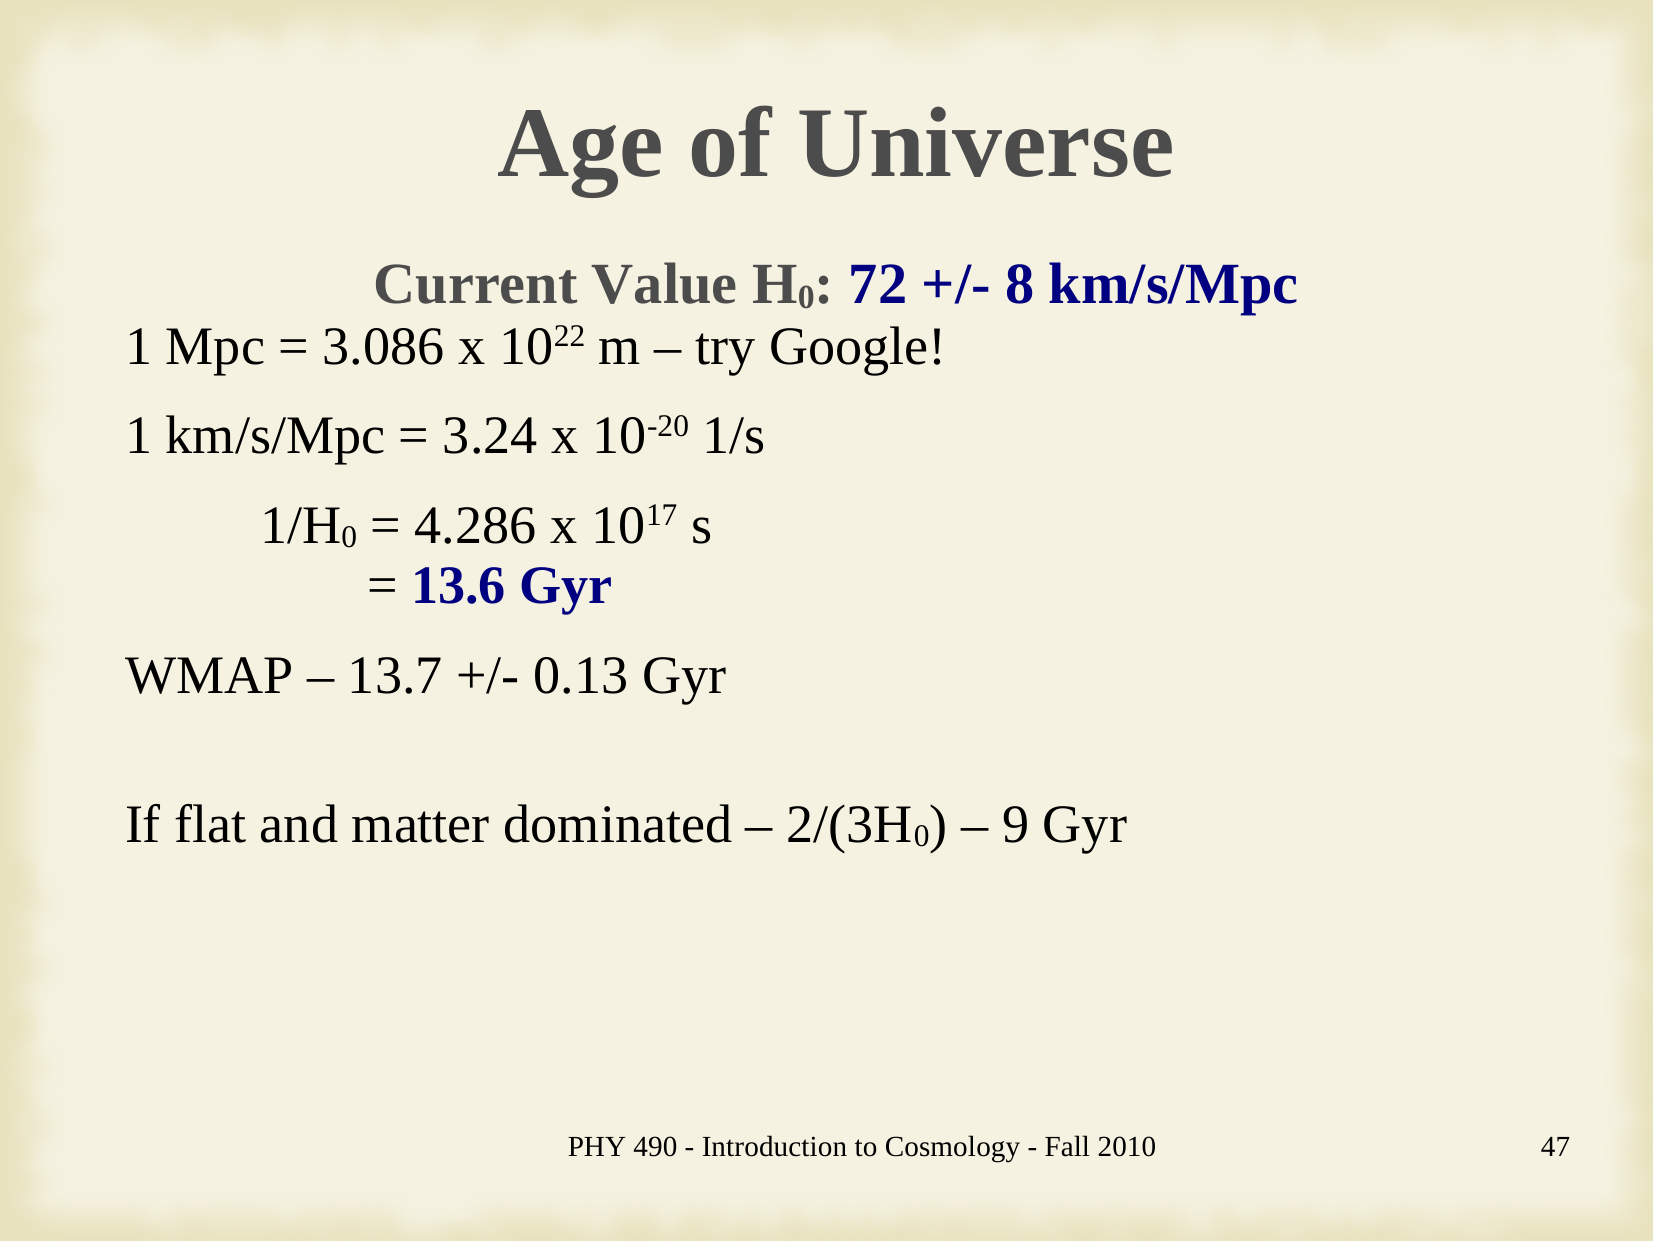

Age of Universe
Current Value H0: 72 +/- 8 km/s/Mpc
1 Mpc = 3.086 x 1022 m – try Google!
1 km/s/Mpc = 3.24 x 10-20 1/s
 1/H0 = 4.286 x 1017 s
 = 13.6 Gyr
WMAP – 13.7 +/- 0.13 Gyr
If flat and matter dominated – 2/(3H0) – 9 Gyr
PHY 490 - Introduction to Cosmology - Fall 2010
47